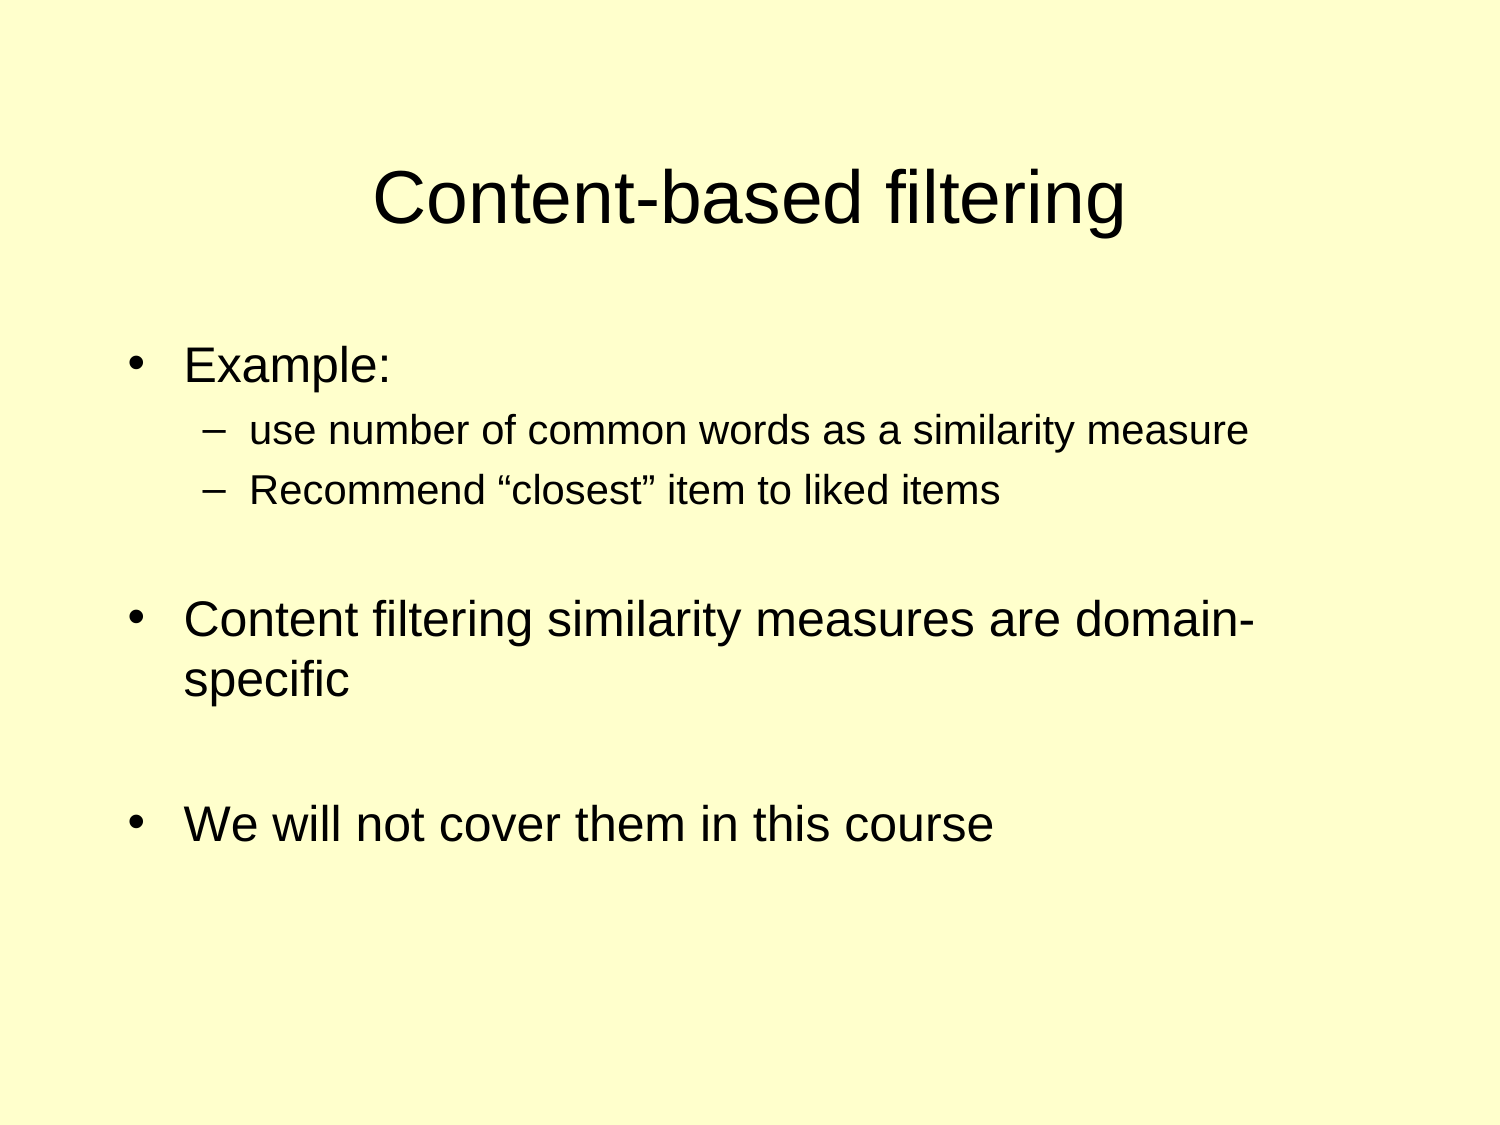

# Content-based filtering
Example:
use number of common words as a similarity measure
Recommend “closest” item to liked items
Content filtering similarity measures are domain-specific
We will not cover them in this course